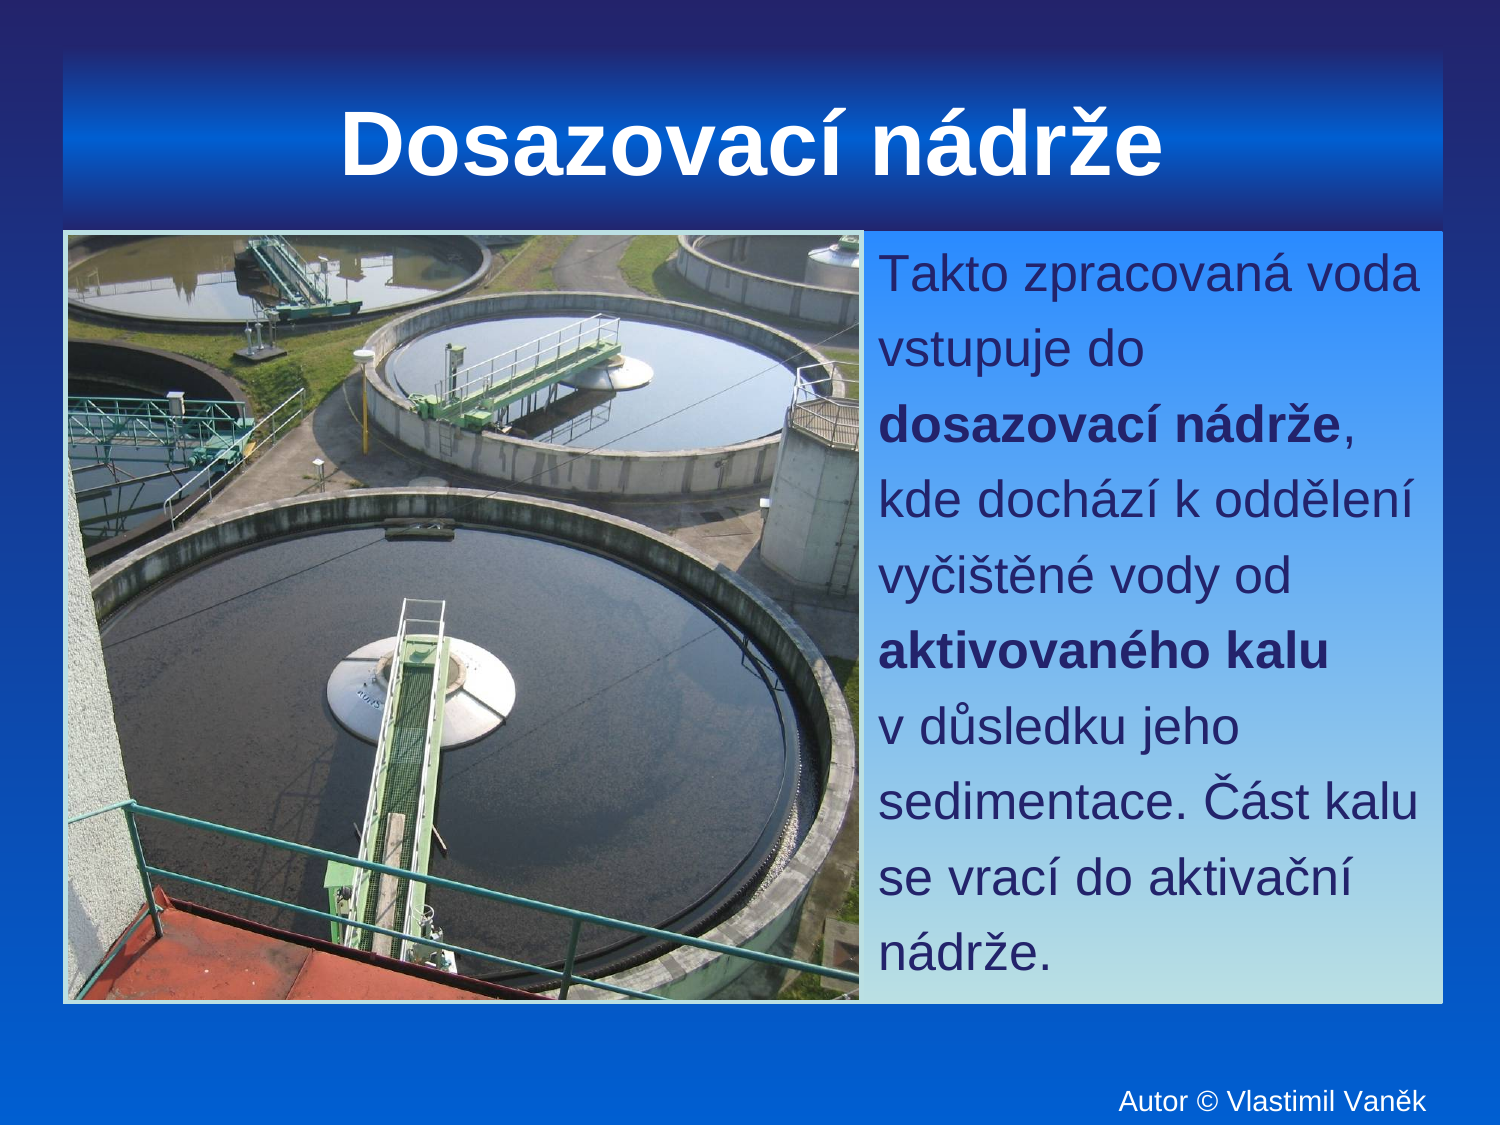

# Dosazovací nádrže
Takto zpracovaná voda
vstupuje do
dosazovací nádrže,
kde dochází k oddělení
vyčištěné vody od
aktivovaného kalu
v důsledku jeho
sedimentace. Část kalu
se vrací do aktivační
nádrže.
Autor © Vlastimil Vaněk